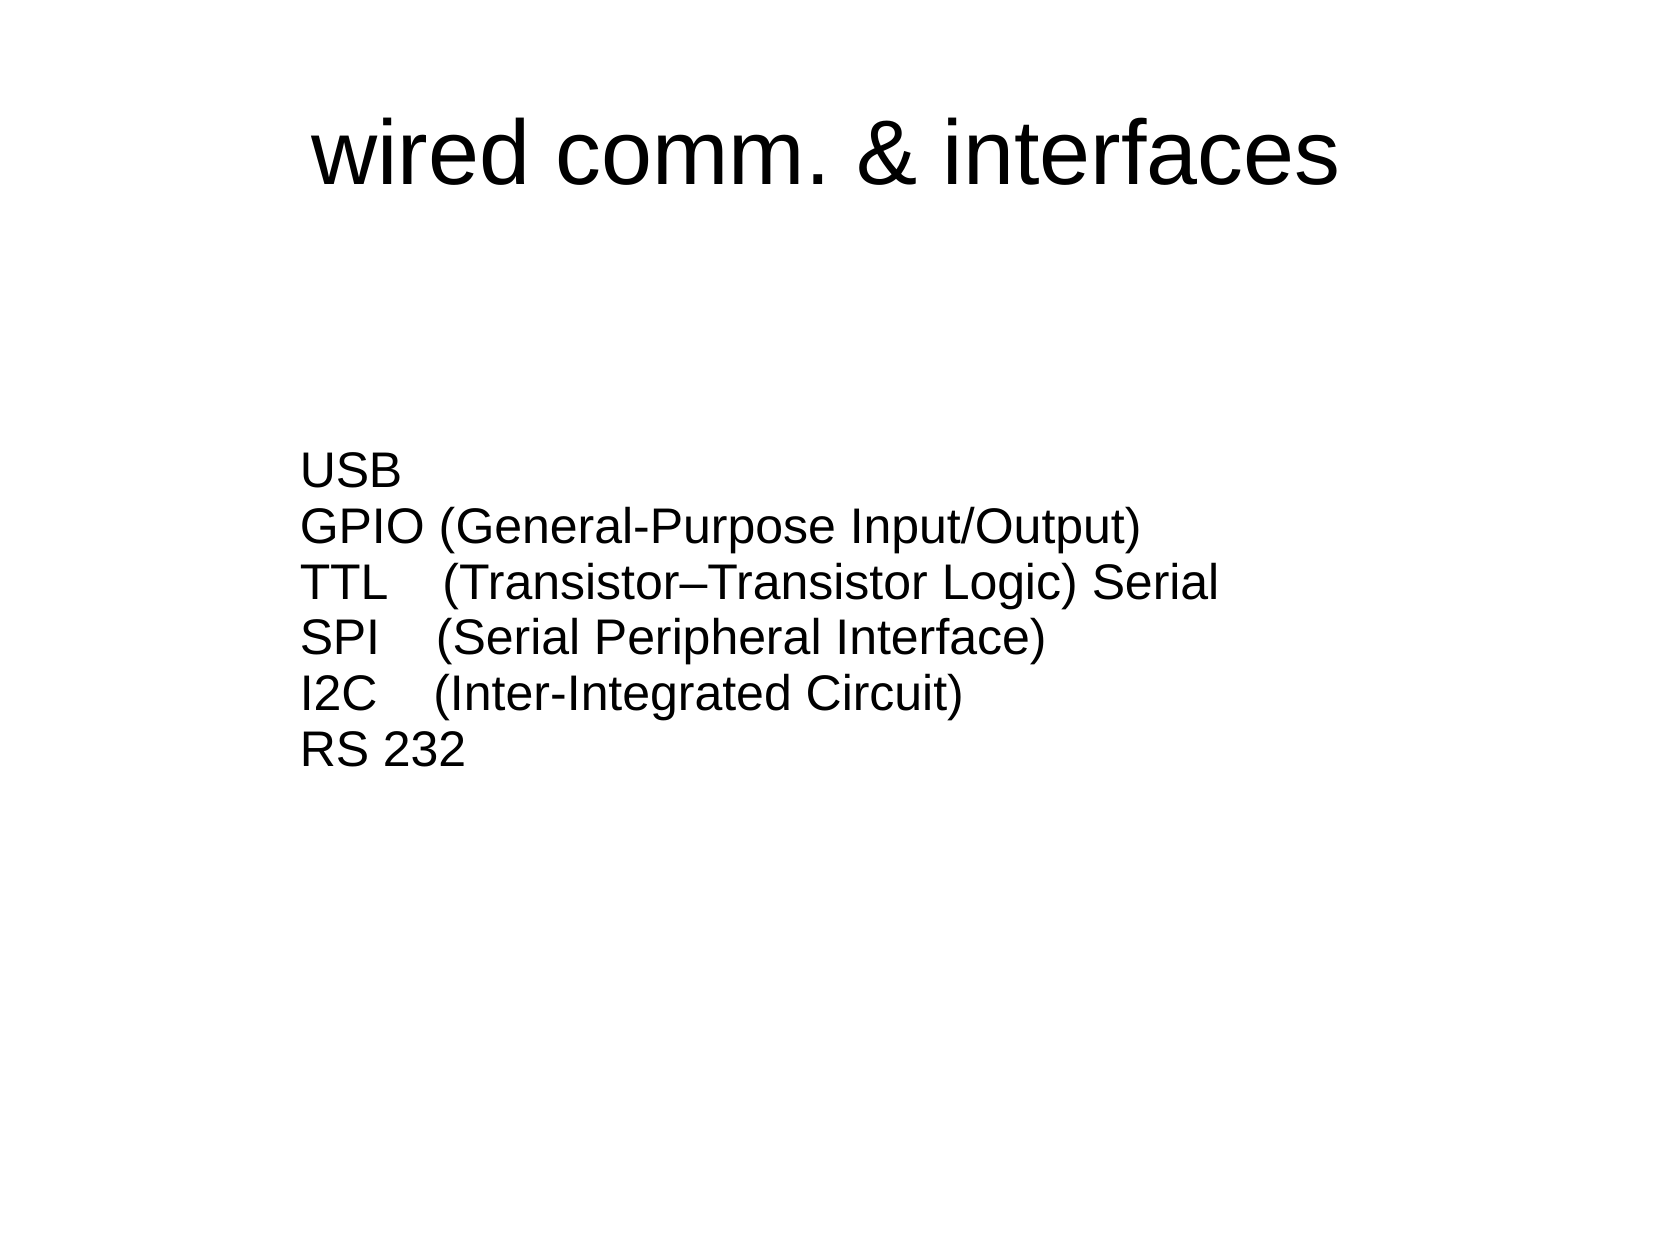

# wired comm. & interfaces
USB
GPIO (General-Purpose Input/Output)
TTL (Transistor–Transistor Logic) Serial
SPI (Serial Peripheral Interface)
I2C (Inter-Integrated Circuit)
RS 232